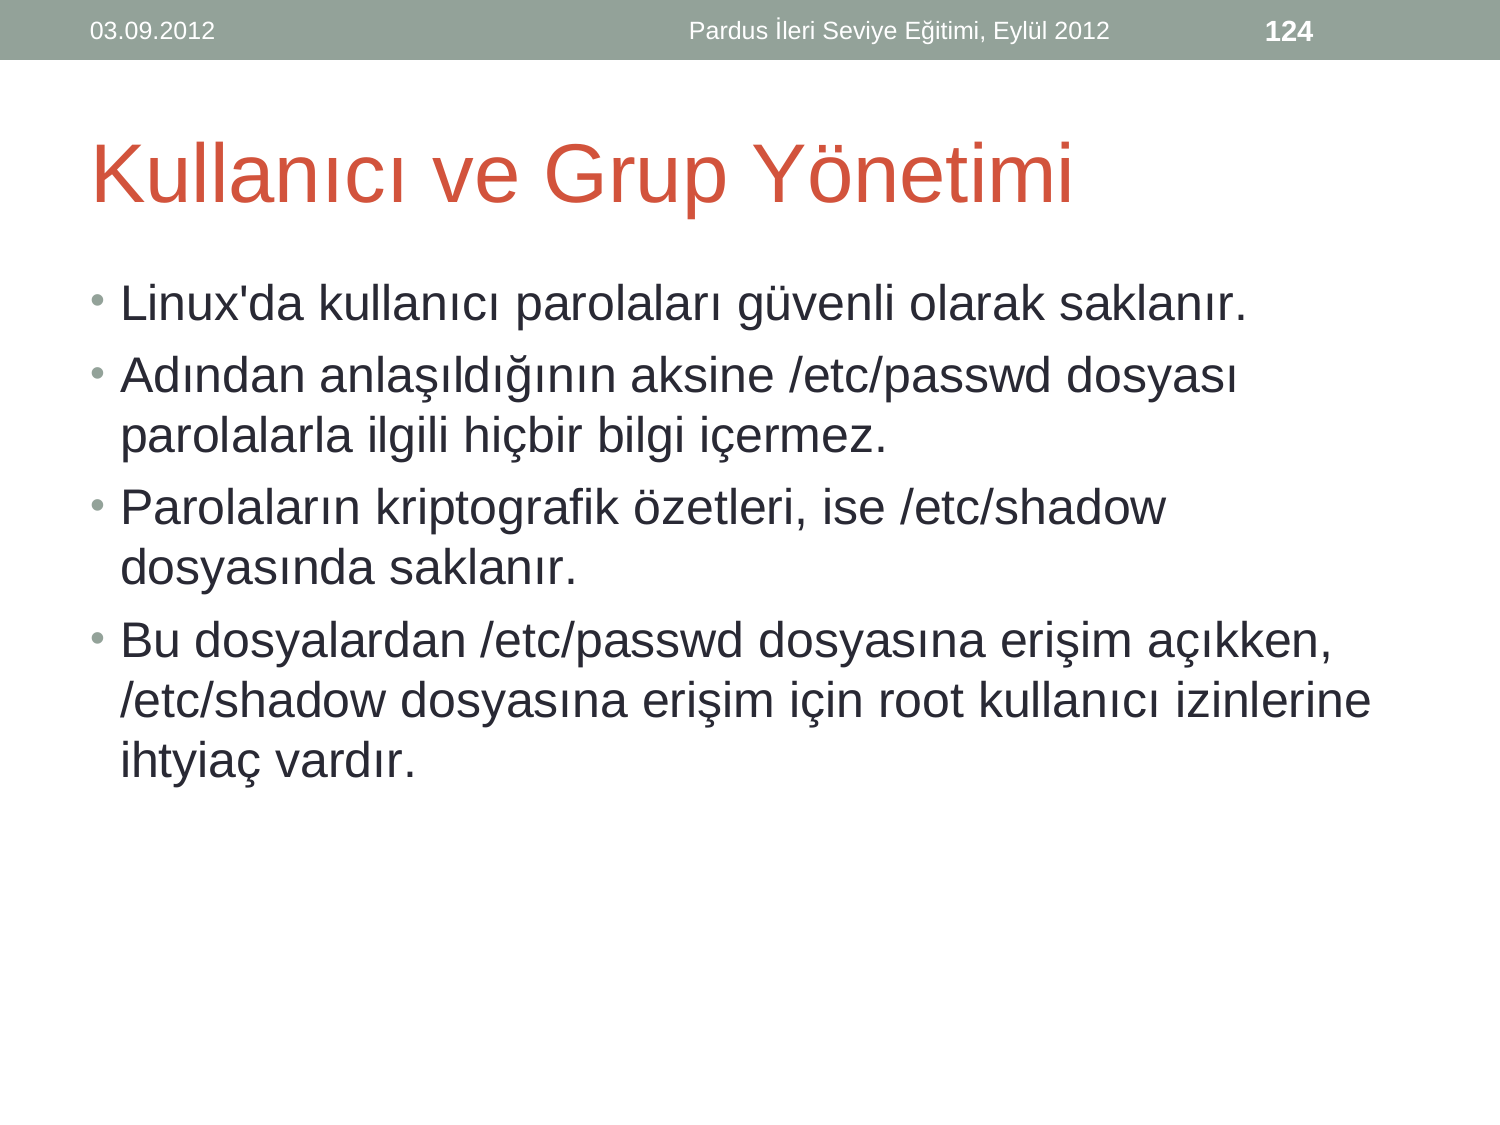

03.09.2012
Pardus İleri Seviye Eğitimi, Eylül 2012
# Kullanıcı ve Grup Yönetimi
Linux'da kullanıcı parolaları güvenli olarak saklanır.
Adından anlaşıldığının aksine /etc/passwd dosyası parolalarla ilgili hiçbir bilgi içermez.
Parolaların kriptografik özetleri, ise /etc/shadow dosyasında saklanır.
Bu dosyalardan /etc/passwd dosyasına erişim açıkken, /etc/shadow dosyasına erişim için root kullanıcı izinlerine ihtyiaç vardır.